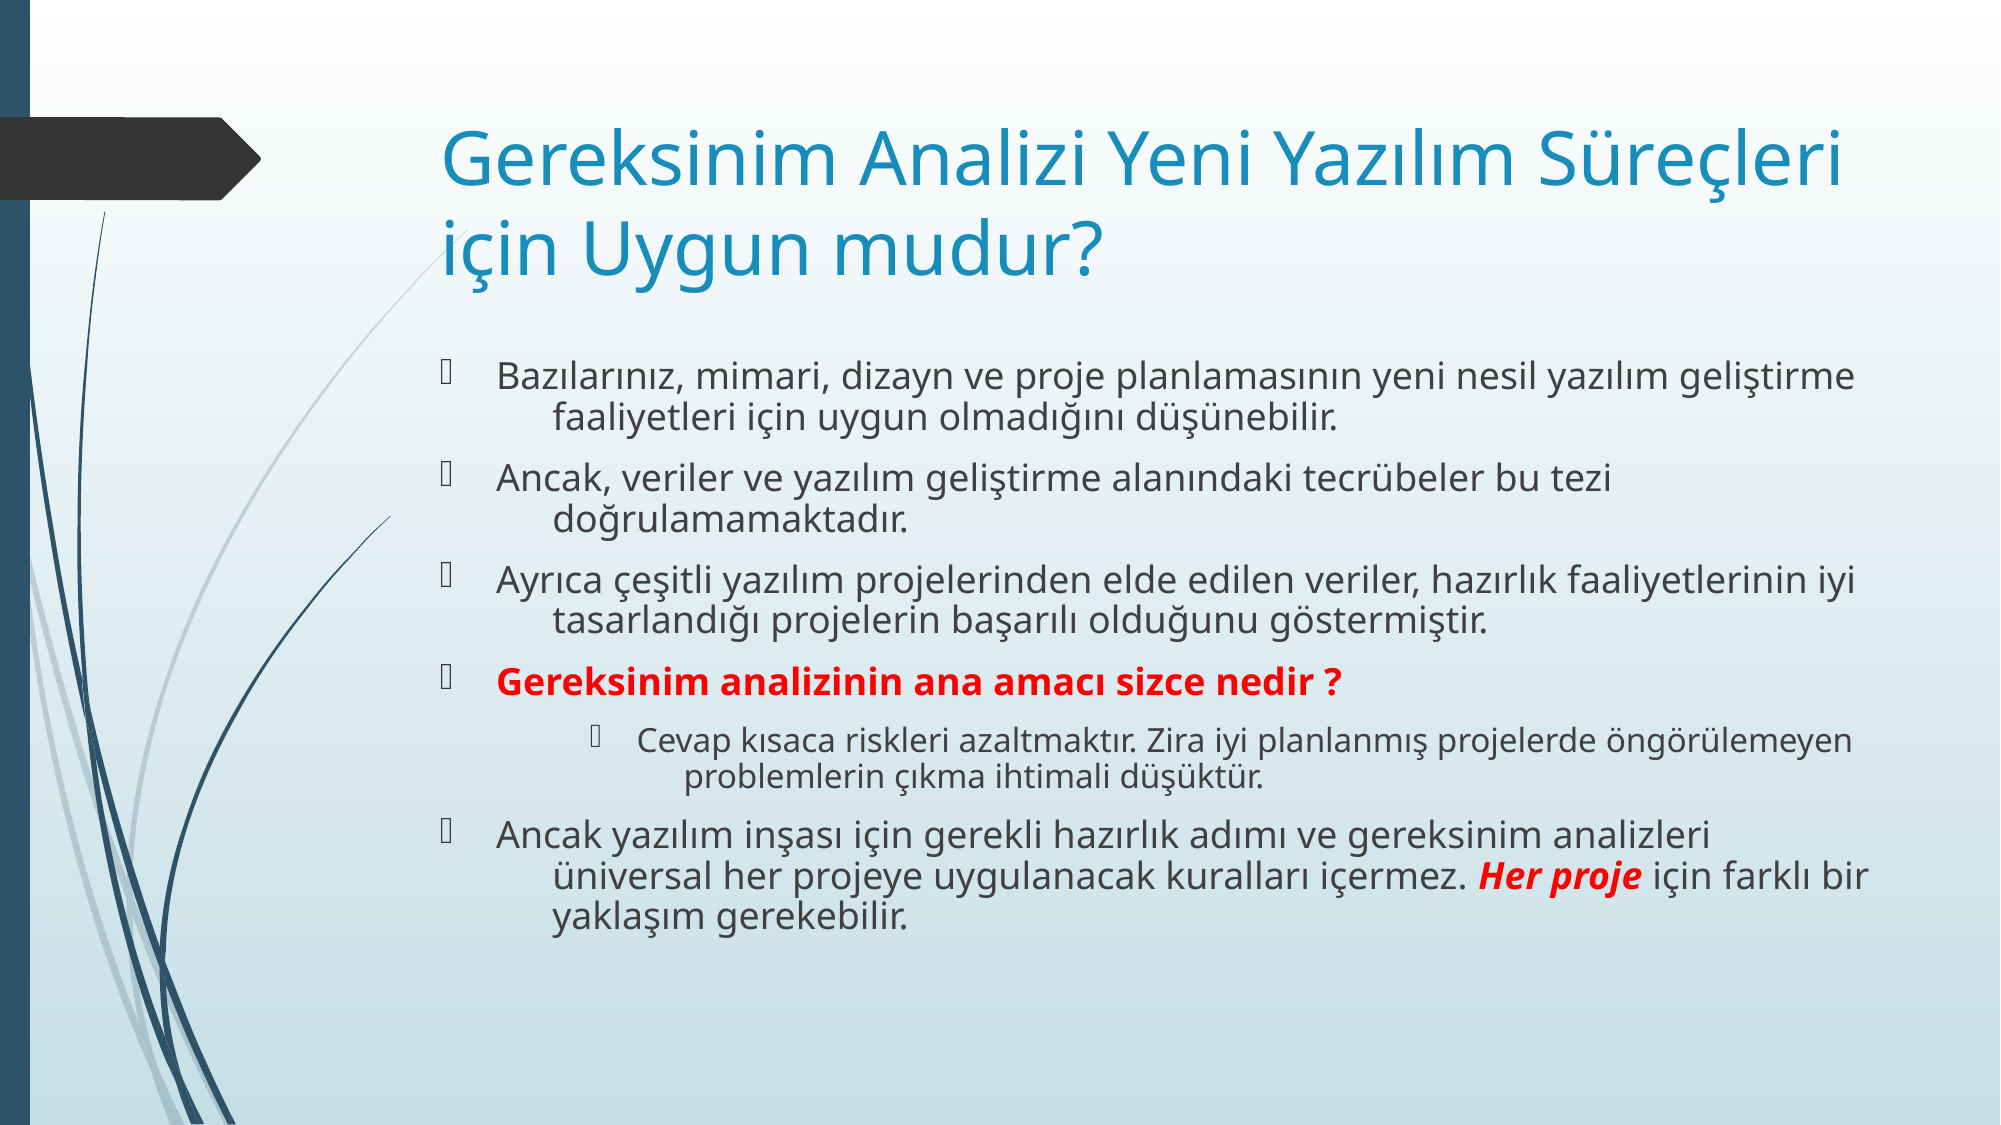

# Gereksinim Analizi Yeni Yazılım Süreçleri için Uygun mudur?
Bazılarınız, mimari, dizayn ve proje planlamasının yeni nesil yazılım geliştirme faaliyetleri için uygun olmadığını düşünebilir.
Ancak, veriler ve yazılım geliştirme alanındaki tecrübeler bu tezi doğrulamamaktadır.
Ayrıca çeşitli yazılım projelerinden elde edilen veriler, hazırlık faaliyetlerinin iyi tasarlandığı projelerin başarılı olduğunu göstermiştir.
Gereksinim analizinin ana amacı sizce nedir ?
Cevap kısaca riskleri azaltmaktır. Zira iyi planlanmış projelerde öngörülemeyen problemlerin çıkma ihtimali düşüktür.
Ancak yazılım inşası için gerekli hazırlık adımı ve gereksinim analizleri üniversal her projeye uygulanacak kuralları içermez. Her proje için farklı bir yaklaşım gerekebilir.